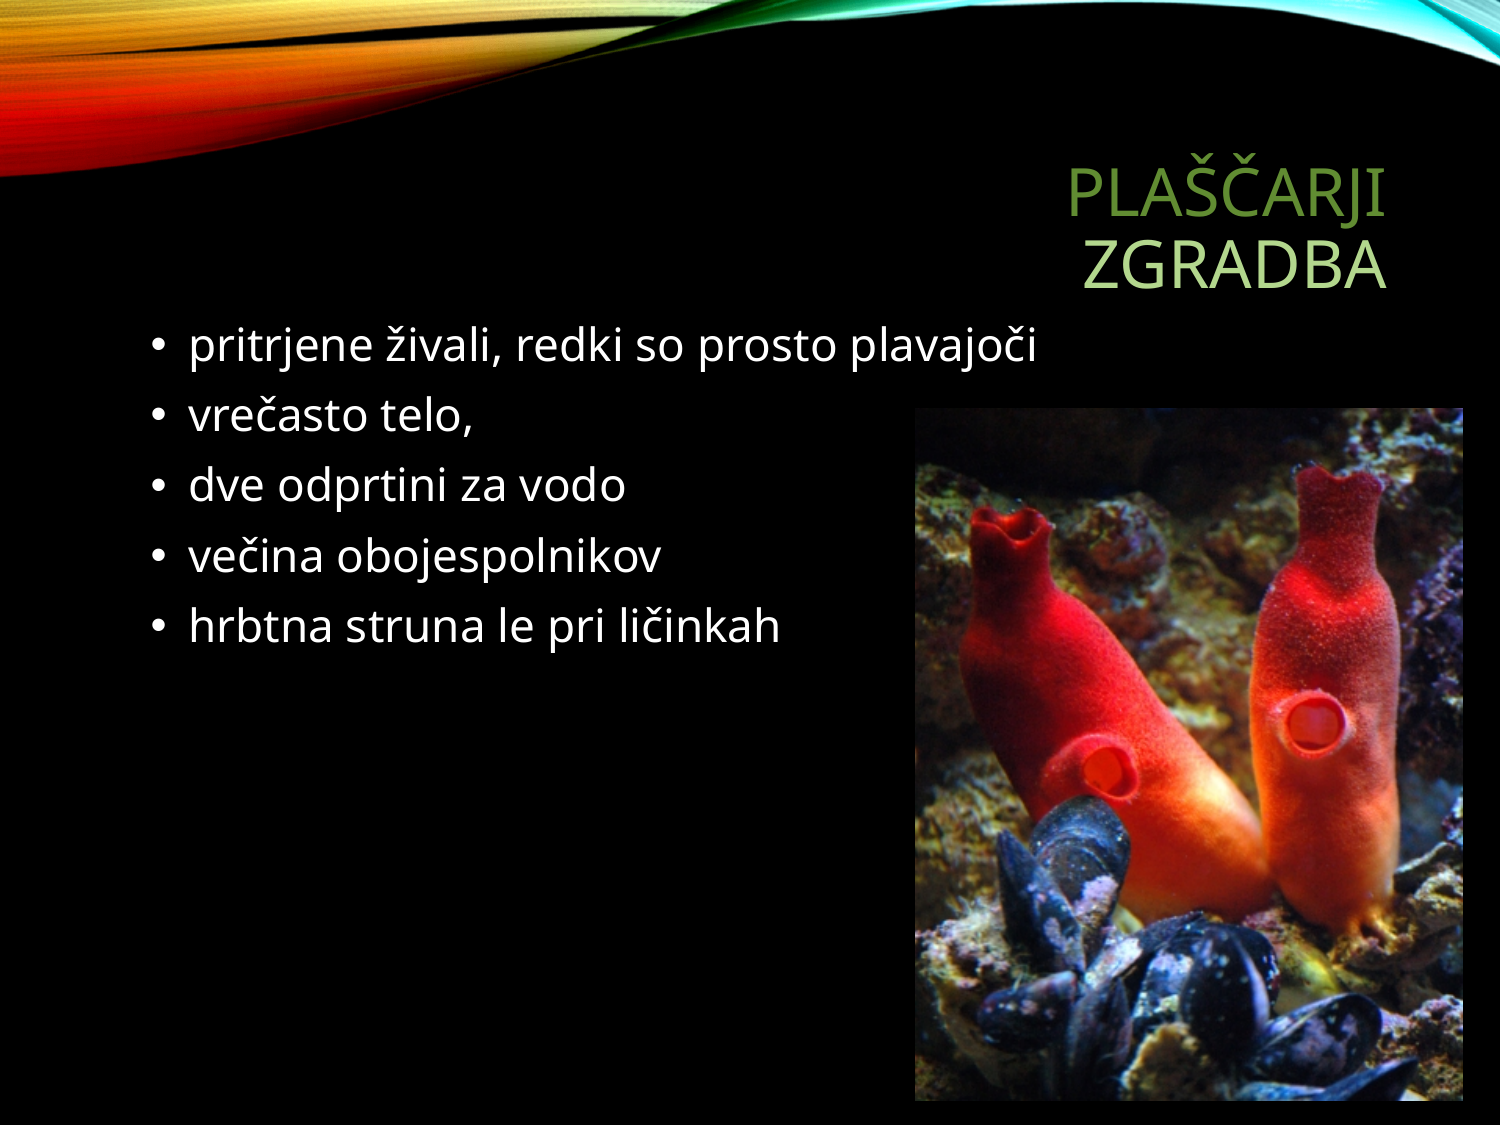

# Plaščarji Zgradba
pritrjene živali, redki so prosto plavajoči
vrečasto telo,
dve odprtini za vodo
večina obojespolnikov
hrbtna struna le pri ličinkah